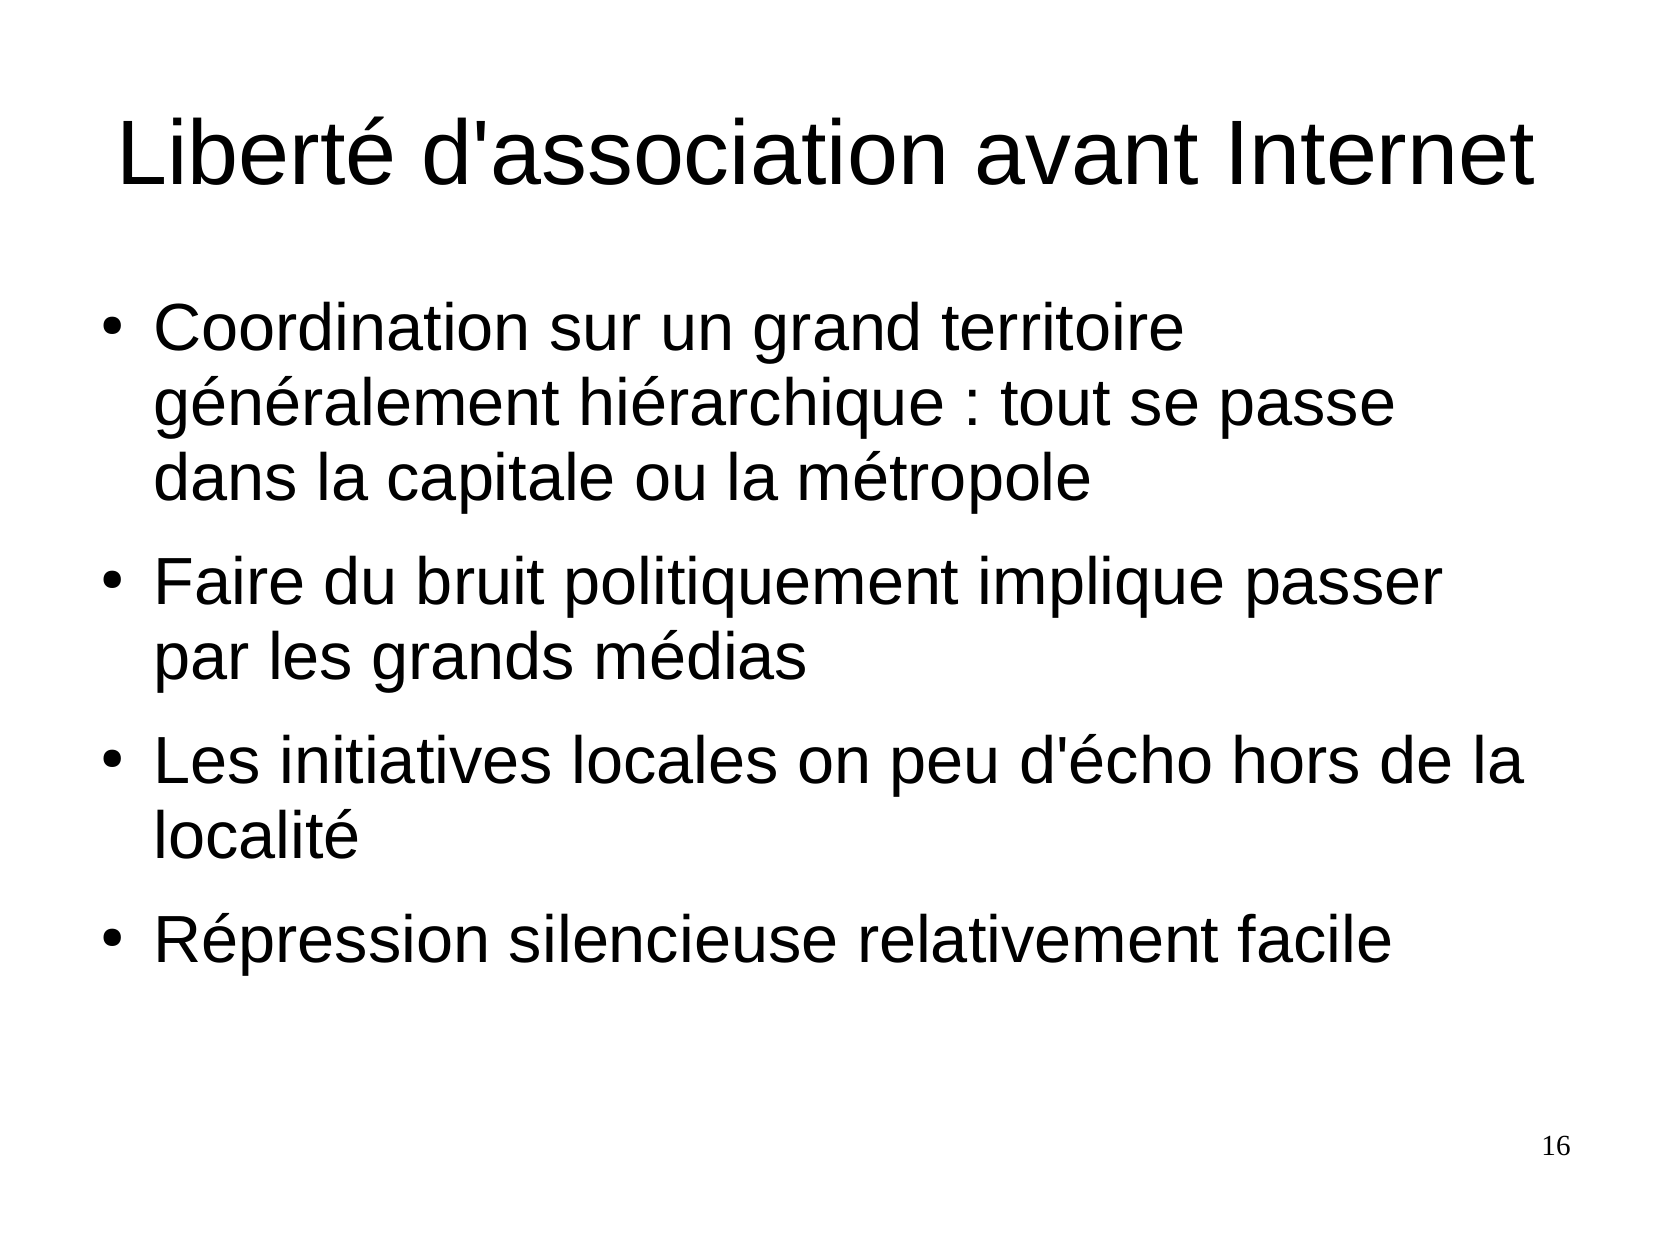

# Liberté d'association avant Internet
Coordination sur un grand territoire généralement hiérarchique : tout se passe dans la capitale ou la métropole
Faire du bruit politiquement implique passer par les grands médias
Les initiatives locales on peu d'écho hors de la localité
Répression silencieuse relativement facile
16